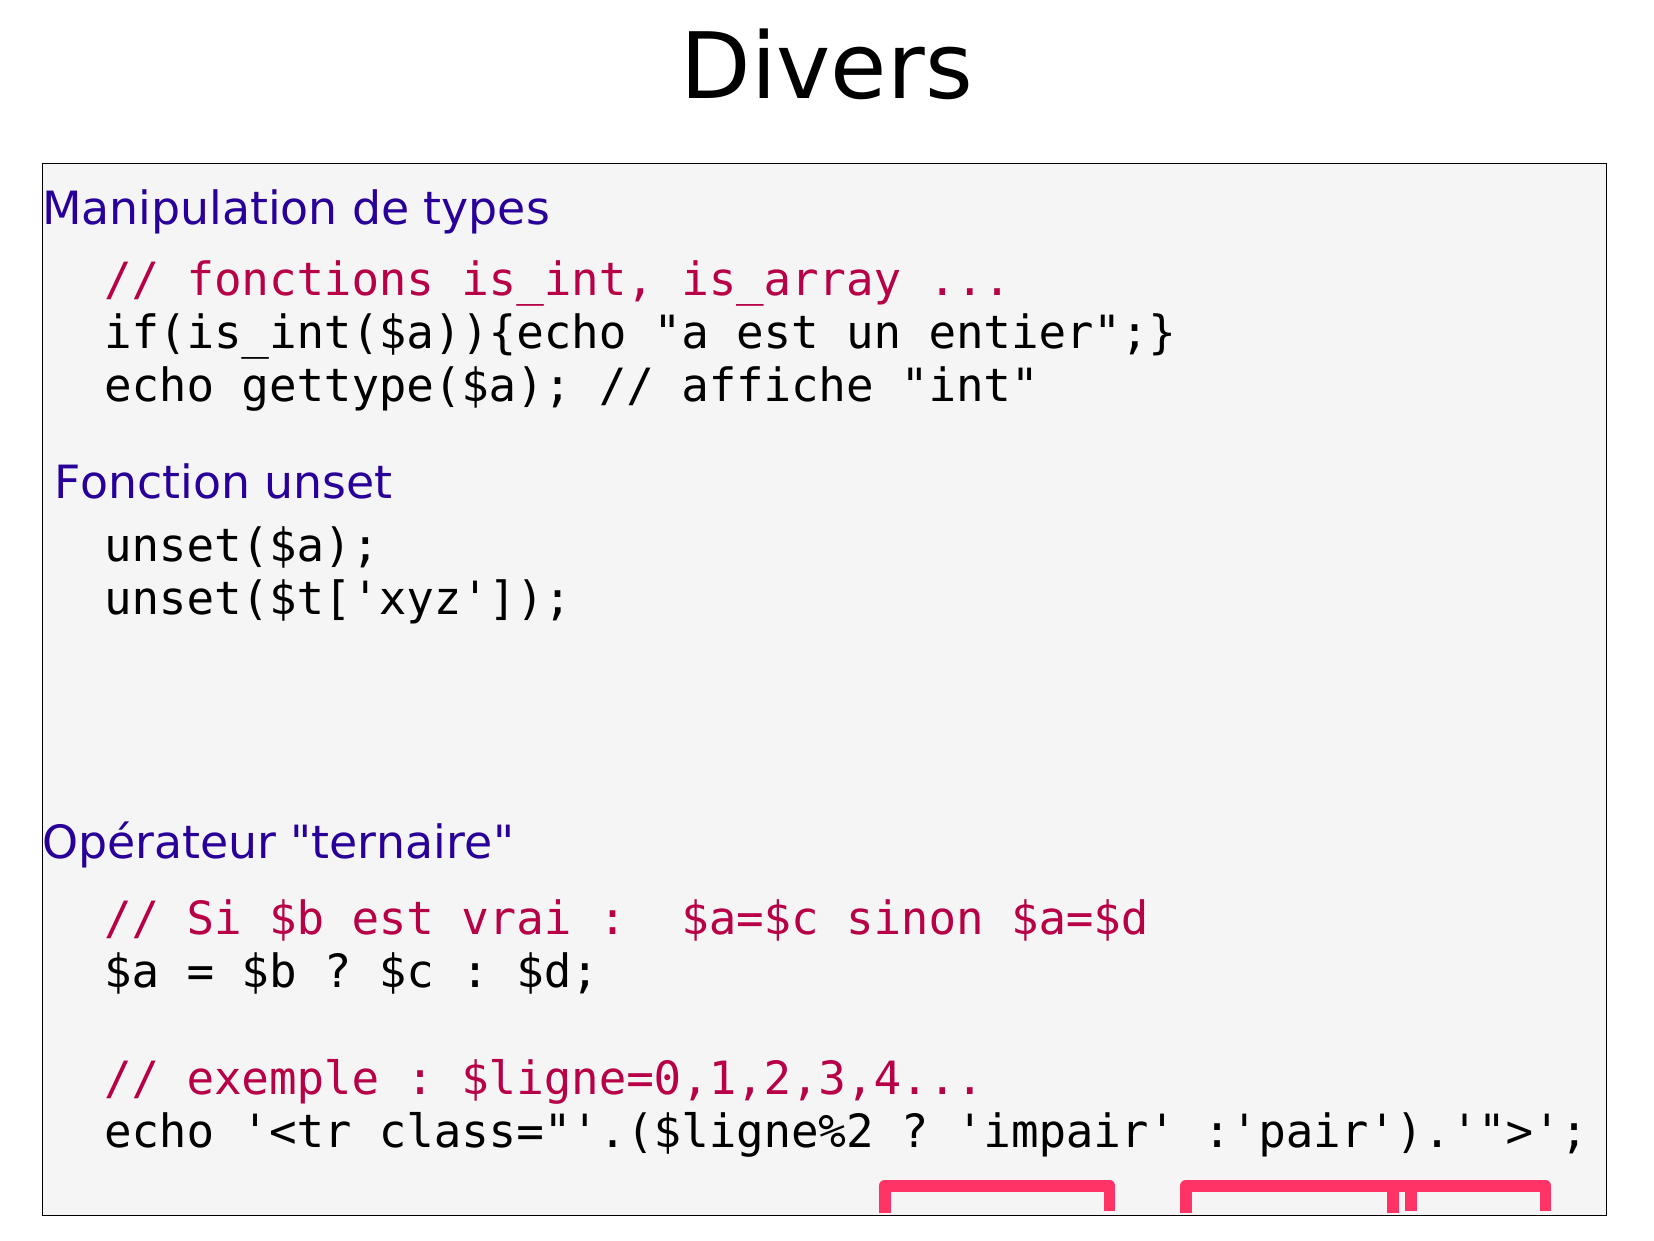

# Divers
Manipulation de types
// fonctions is_int, is_array ...
if(is_int($a)){echo "a est un entier";}
echo gettype($a); // affiche "int"
unset($a);
unset($t['xyz']);
// Si $b est vrai : $a=$c sinon $a=$d
$a = $b ? $c : $d;
// exemple : $ligne=0,1,2,3,4...
echo '<tr class="'.($ligne%2 ? 'impair' :'pair').'">';
Fonction unset
Opérateur "ternaire"